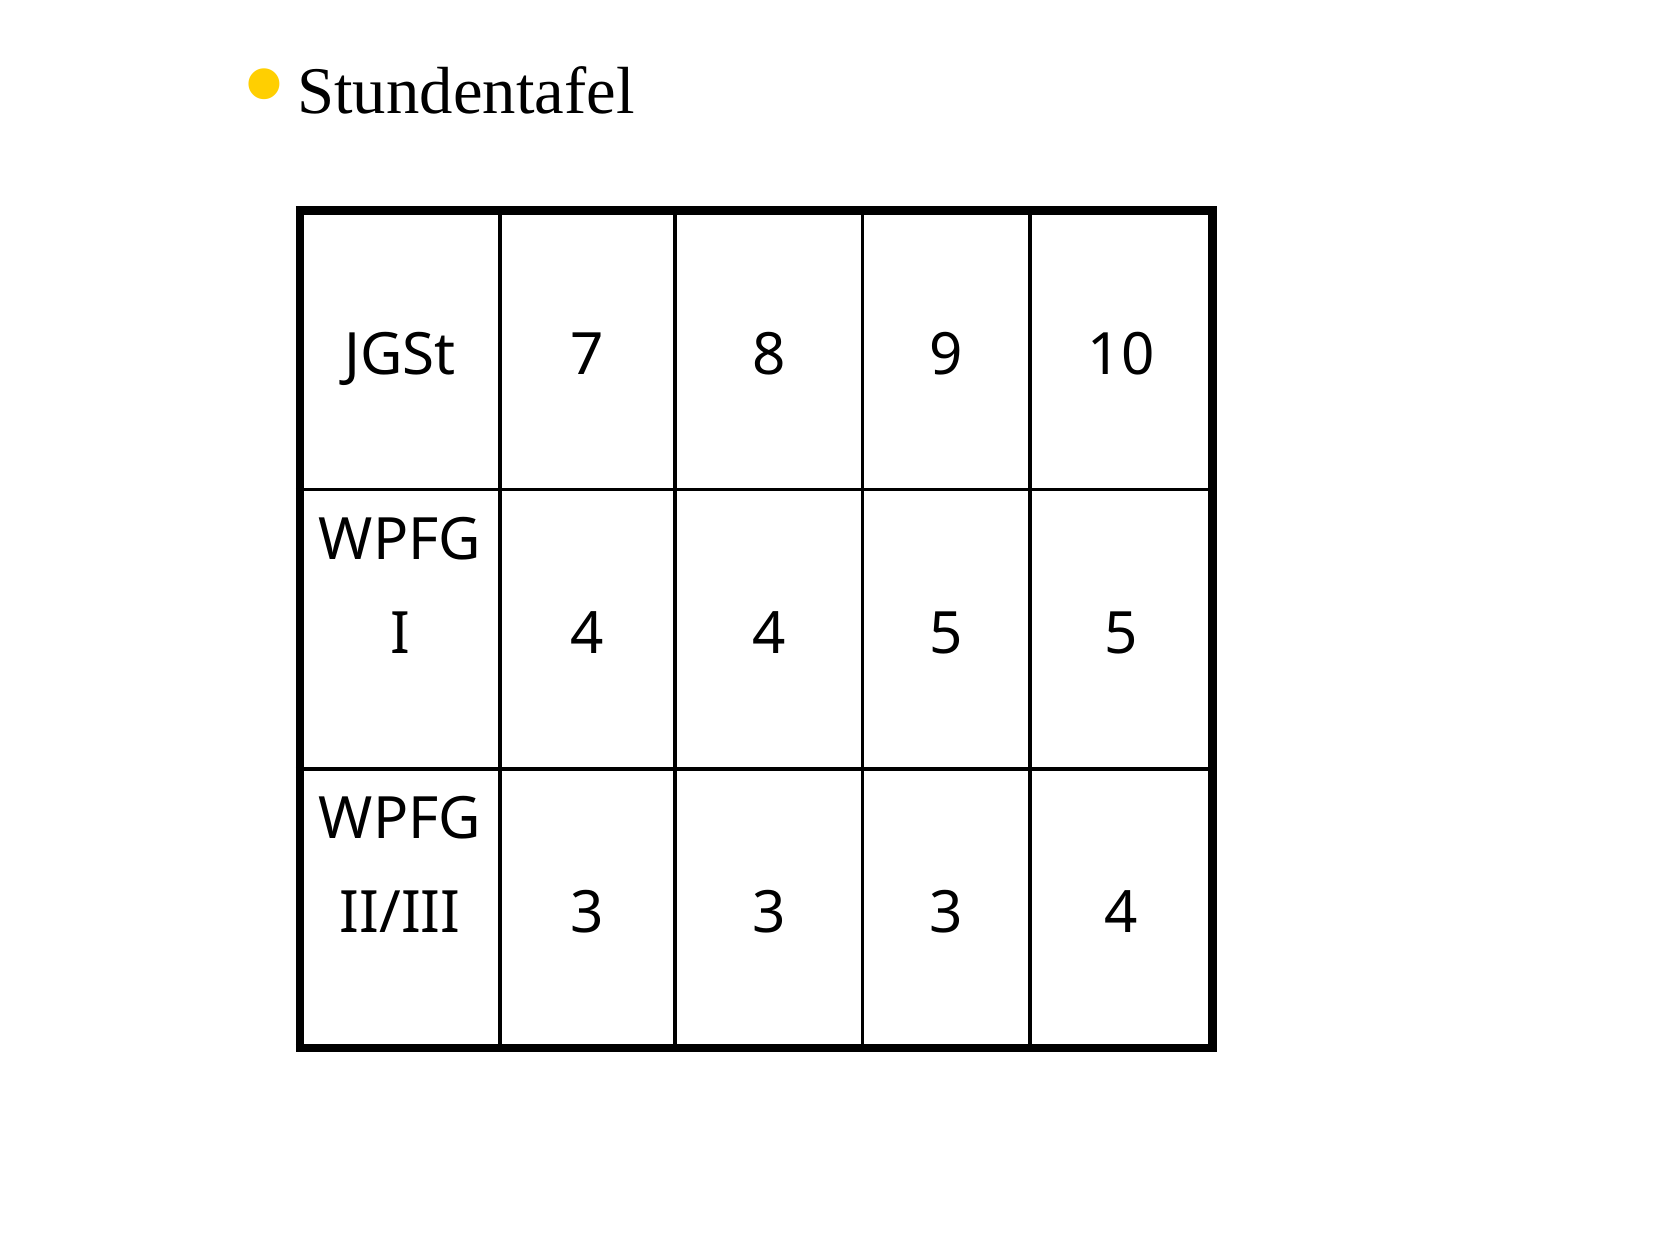

Stundentafel
| JGSt | 7 | 8 | 9 | 10 |
| --- | --- | --- | --- | --- |
| WPFG I | 4 | 4 | 5 | 5 |
| WPFG II/III | 3 | 3 | 3 | 4 |